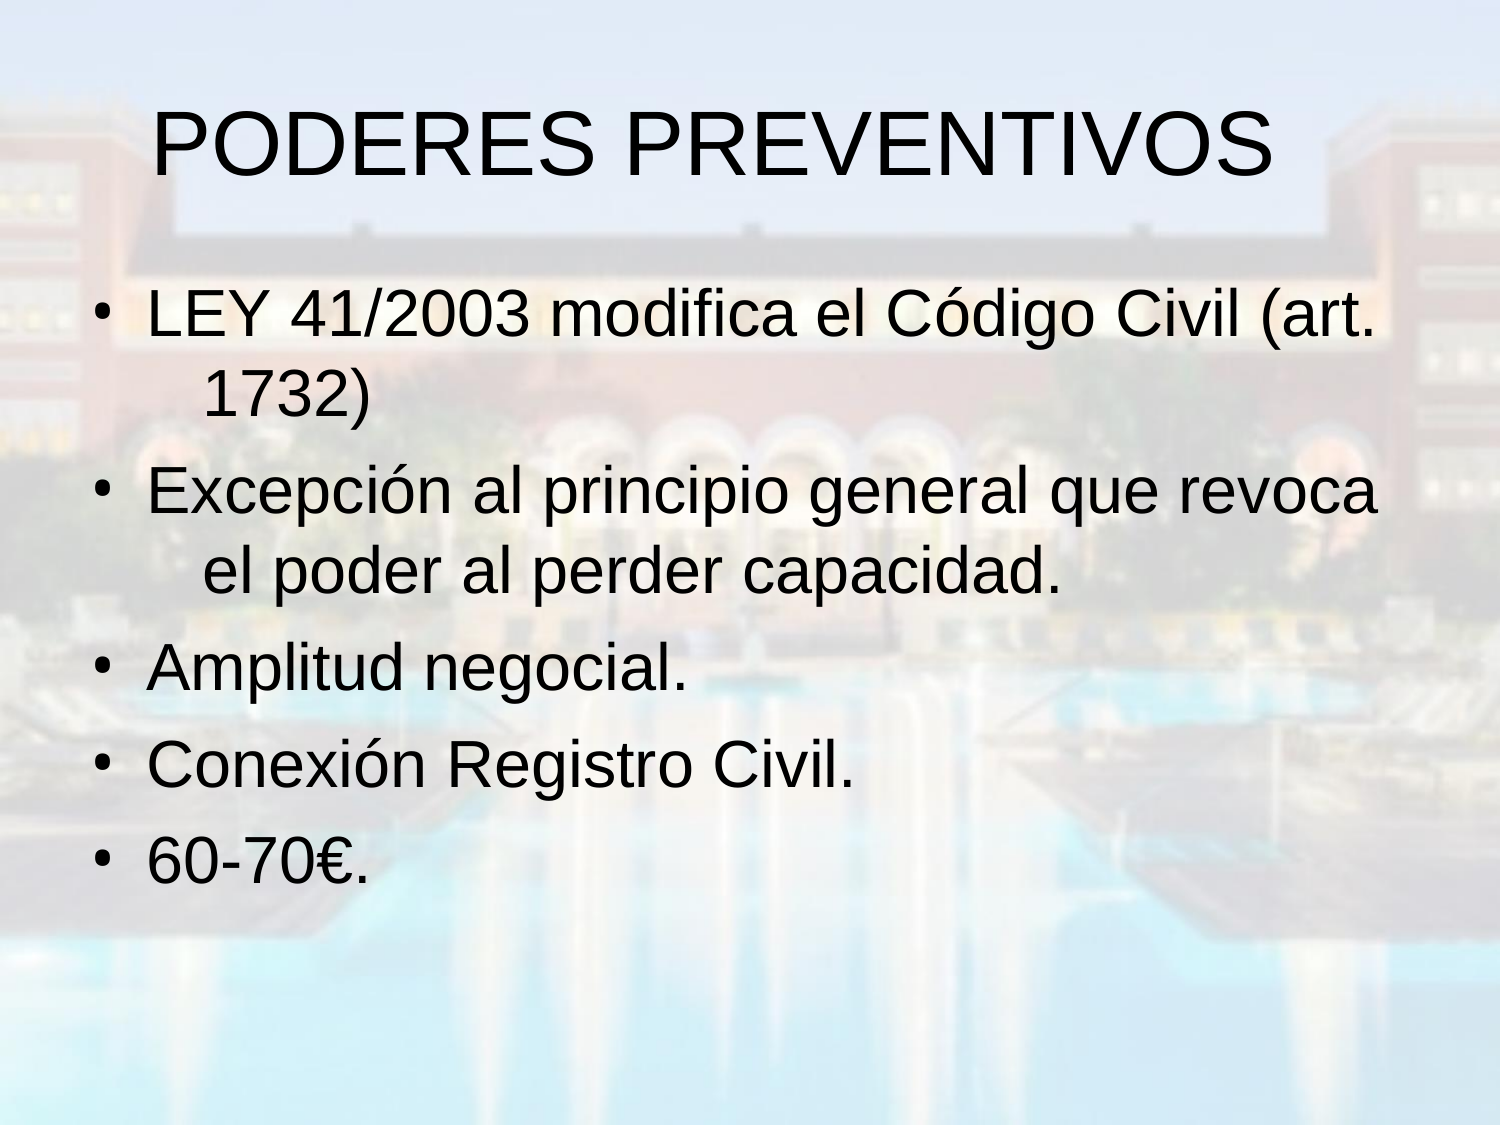

# PODERES PREVENTIVOS
LEY 41/2003 modifica el Código Civil (art. 1732)
Excepción al principio general que revoca el poder al perder capacidad.
Amplitud negocial.
Conexión Registro Civil.
60-70€.